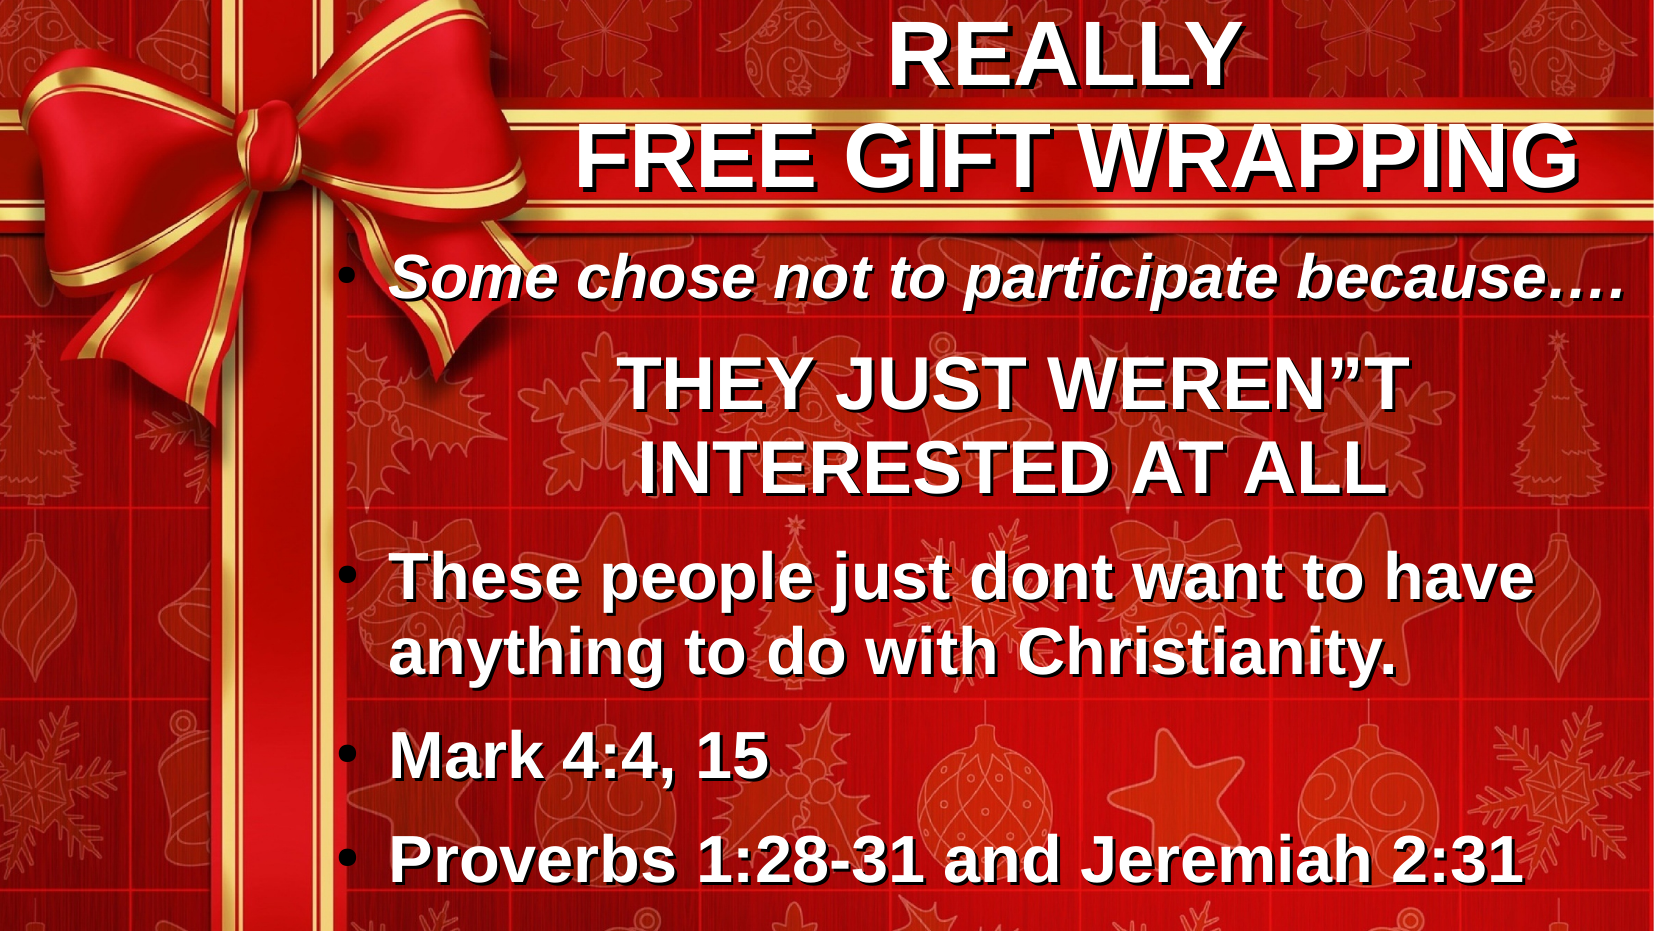

# REALLY FREE GIFT WRAPPING
Some chose not to participate because….
THEY JUST WEREN”T INTERESTED AT ALL
These people just dont want to have anything to do with Christianity.
Mark 4:4, 15
Proverbs 1:28-31 and Jeremiah 2:31